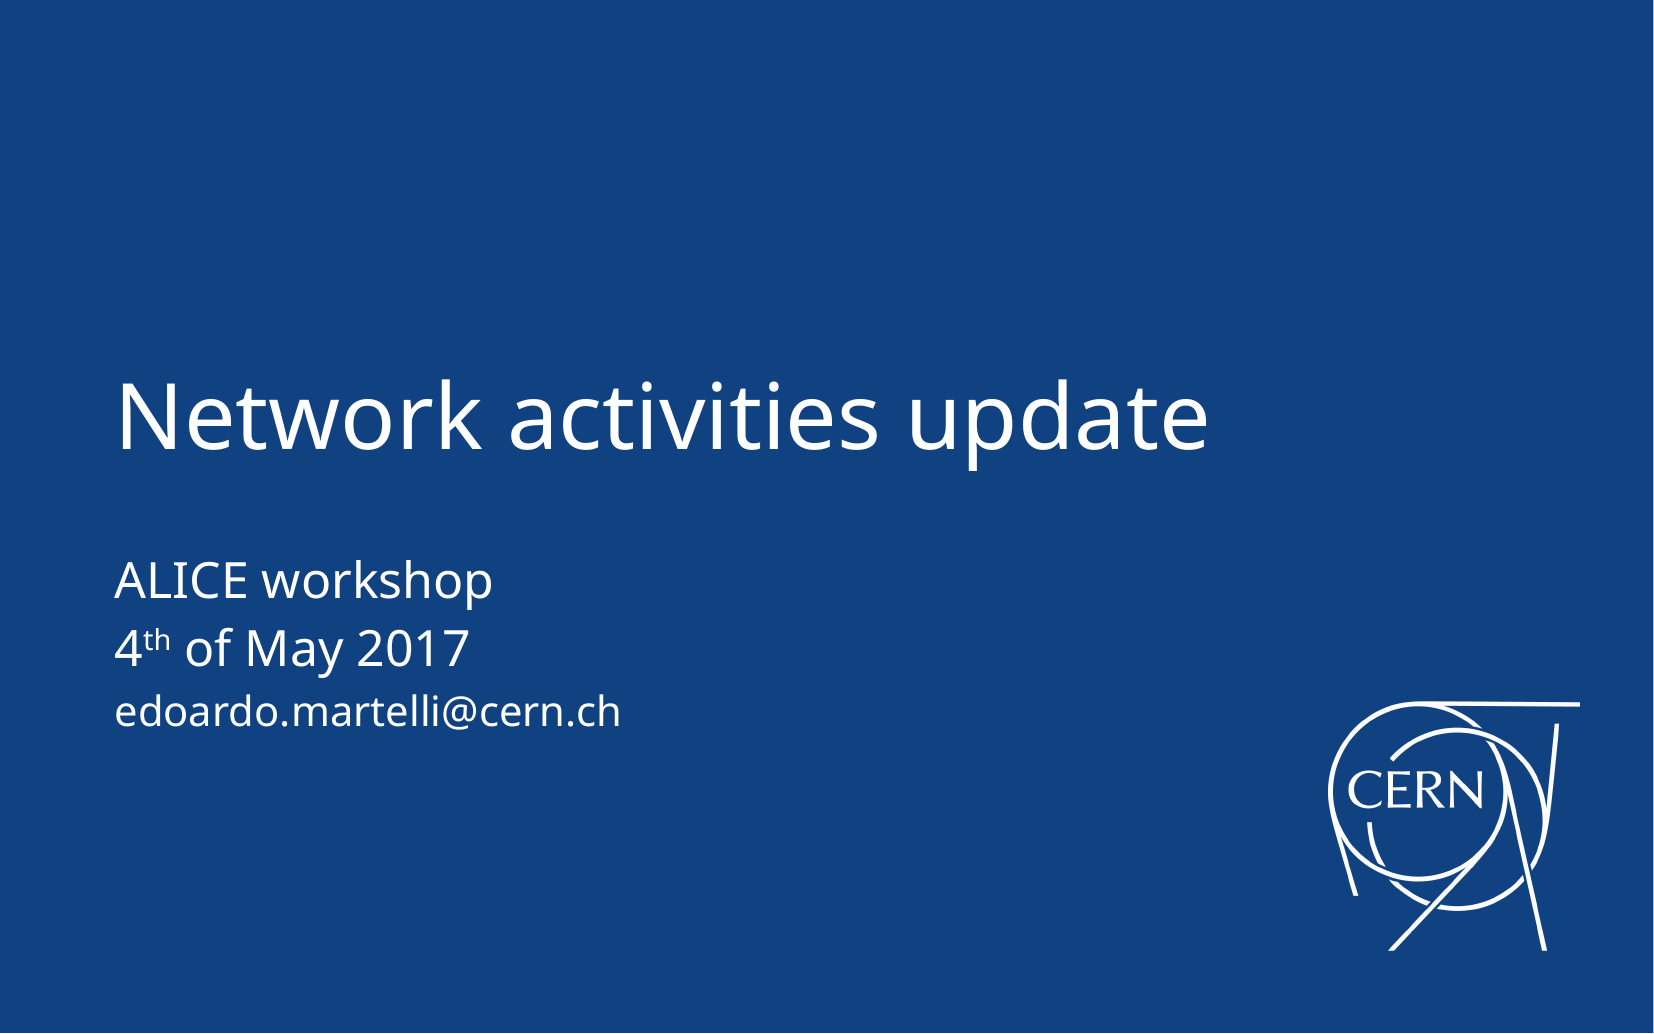

# Network activities update ALICE workshop 4th of May 2017 edoardo.martelli@cern.ch